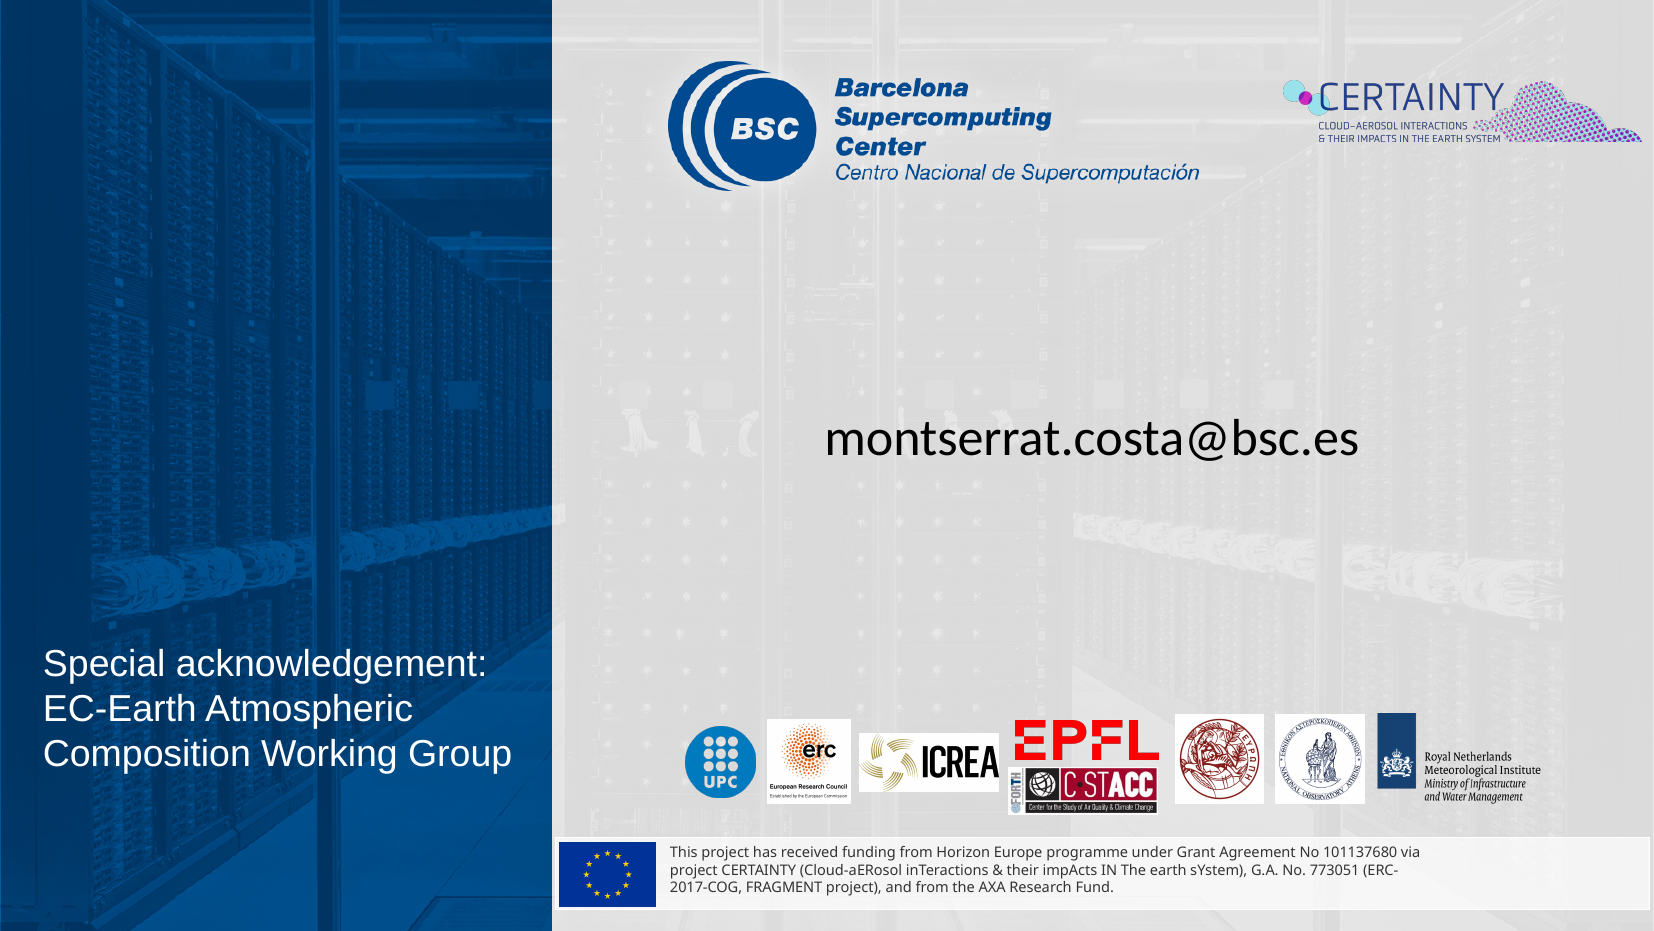

montserrat.costa@bsc.es
Special acknowledgement: EC-Earth Atmospheric Composition Working Group
This project has received funding from Horizon Europe programme under Grant Agreement No 101137680 via project CERTAINTY (Cloud-aERosol inTeractions & their impActs IN The earth sYstem), G.A. No. 773051 (ERC-2017-COG, FRAGMENT project), and from the AXA Research Fund.